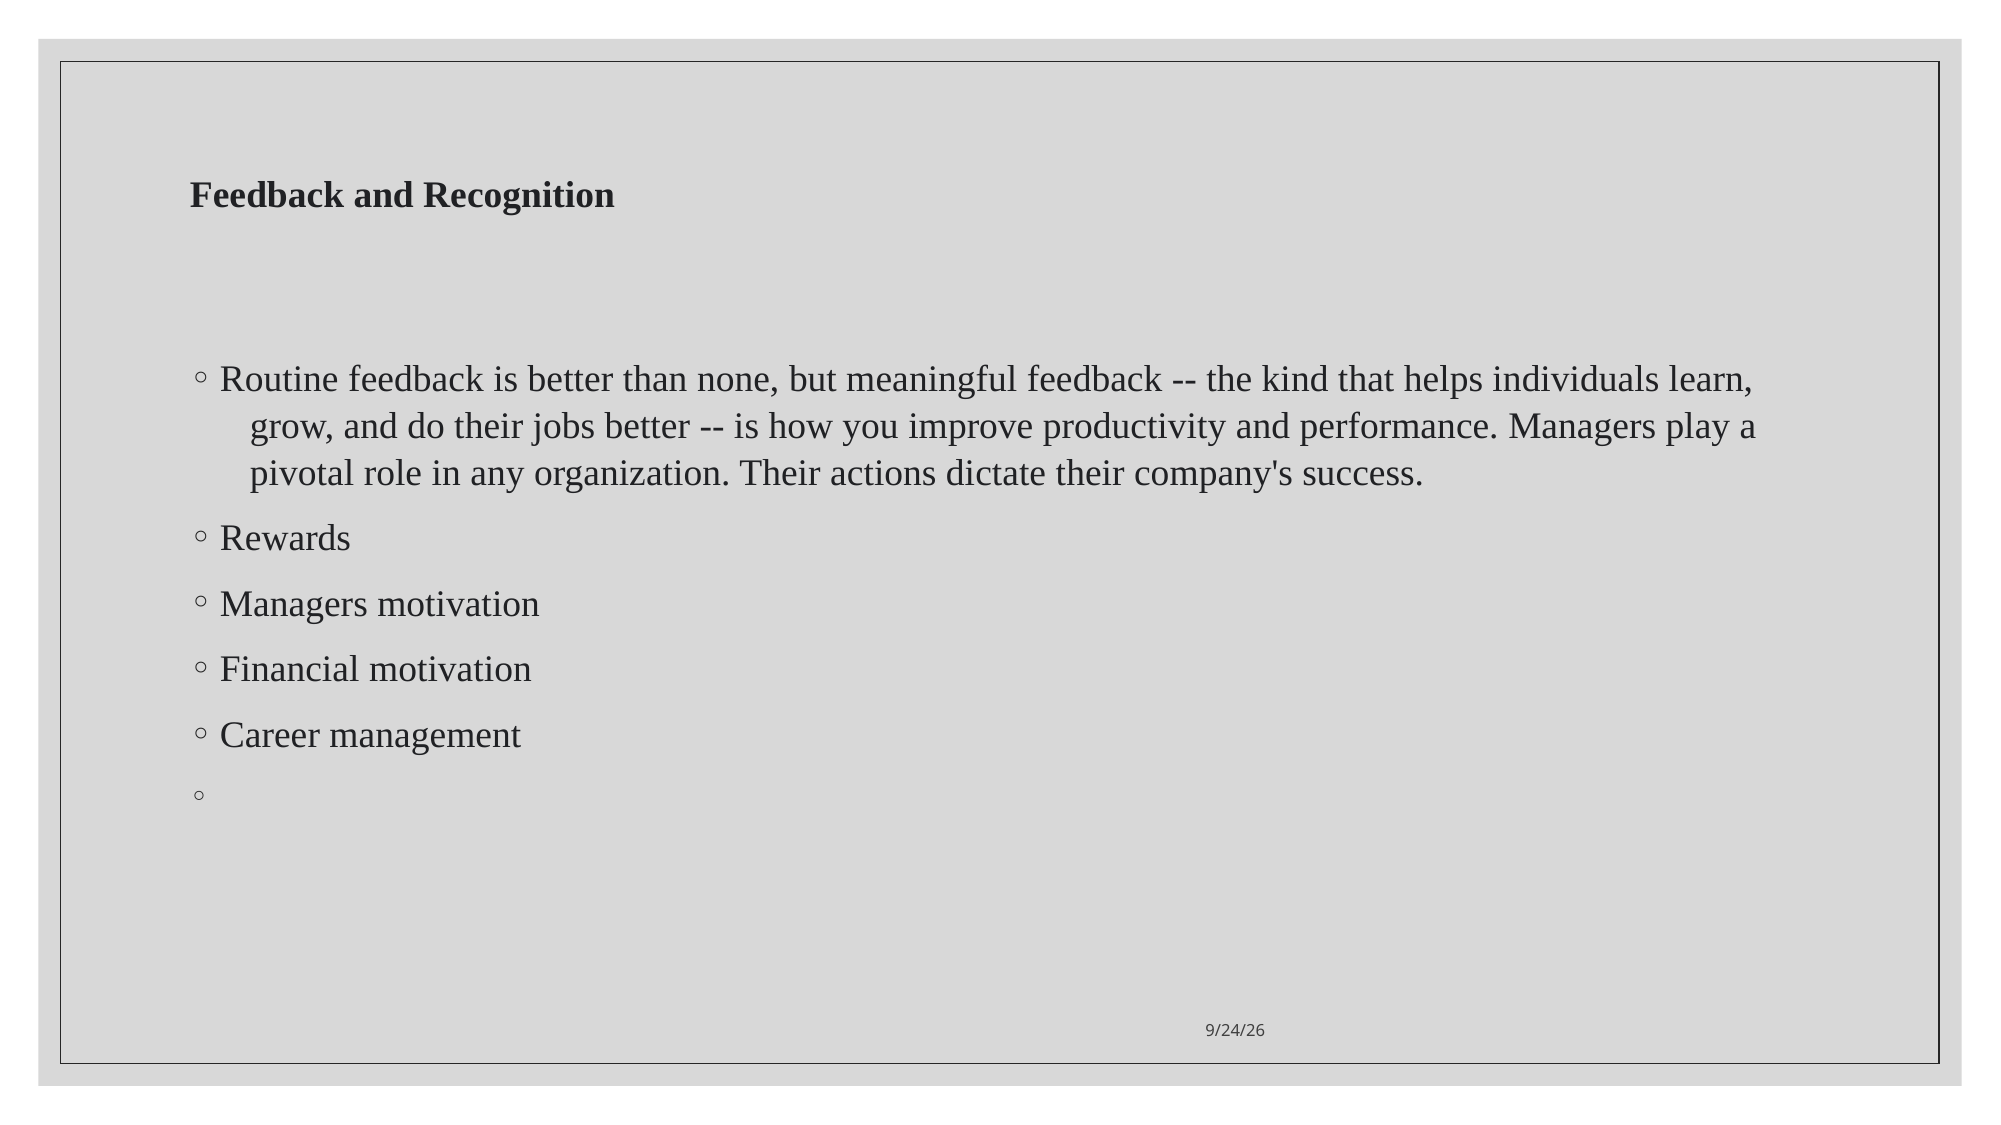

# Feedback and Recognition
Routine feedback is better than none, but meaningful feedback -- the kind that helps individuals learn, grow, and do their jobs better -- is how you improve productivity and performance. Managers play a pivotal role in any organization. Their actions dictate their company's success.
Rewards
Managers motivation
Financial motivation
Career management